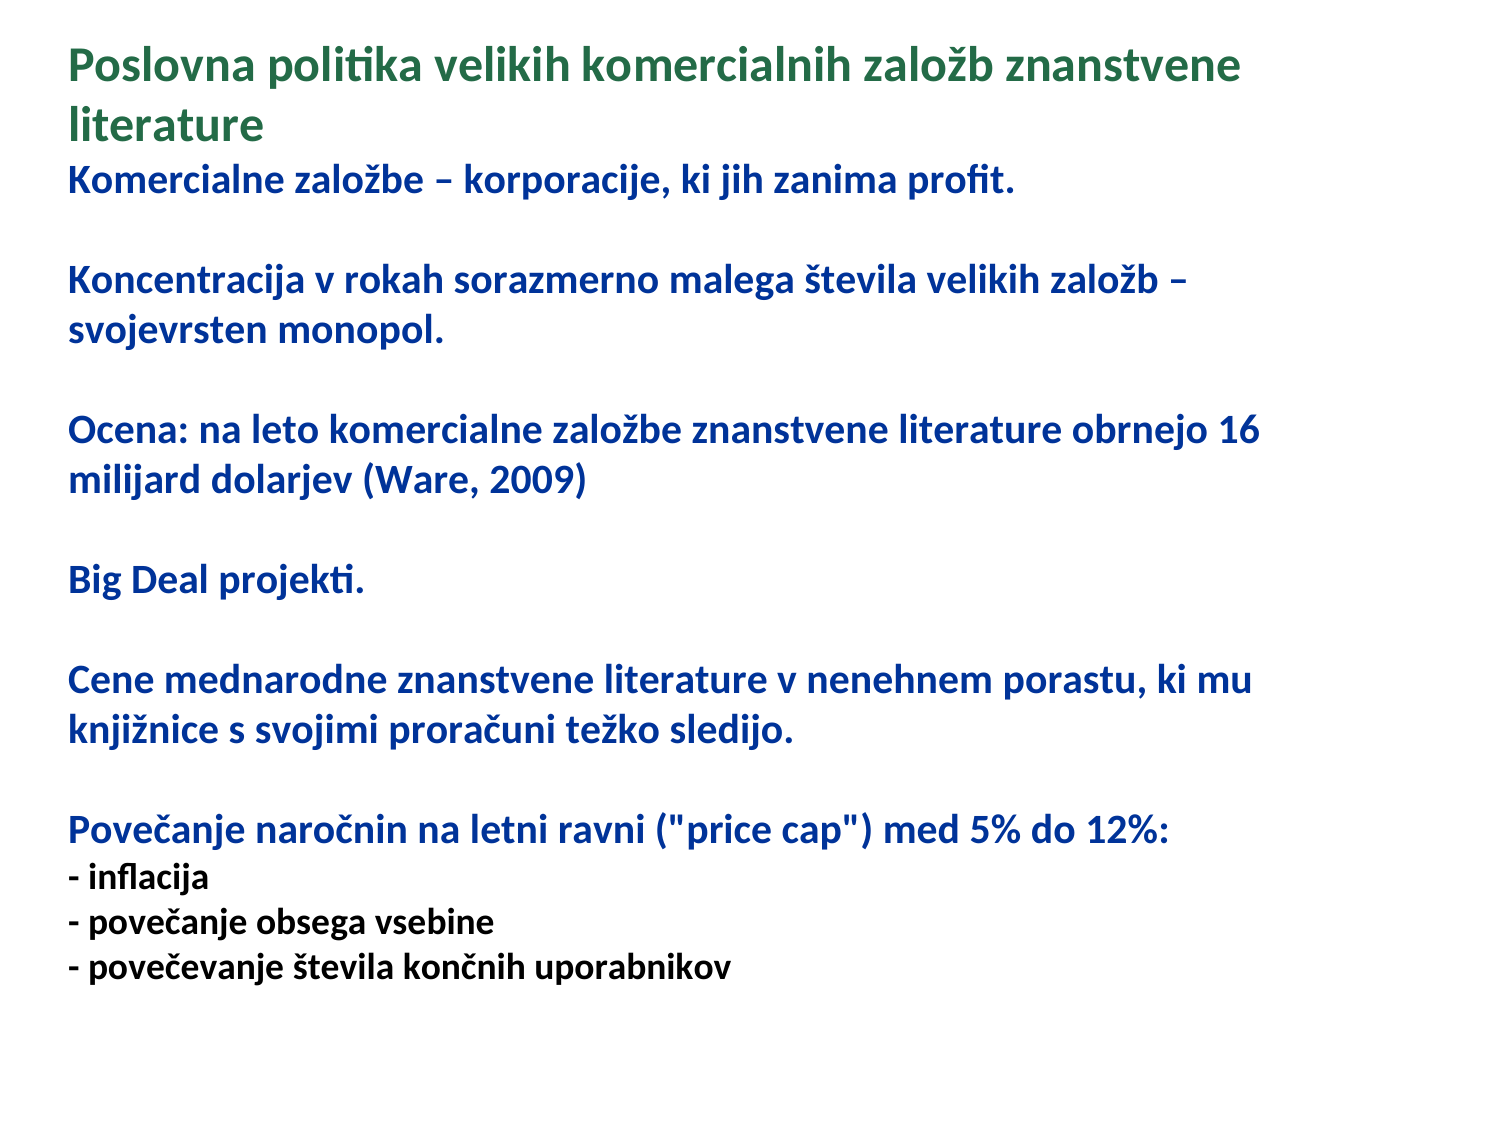

# Poslovna politika velikih komercialnih založb znanstvene literature Komercialne založbe – korporacije, ki jih zanima profit. Koncentracija v rokah sorazmerno malega števila velikih založb – svojevrsten monopol. Ocena: na leto komercialne založbe znanstvene literature obrnejo 16 milijard dolarjev (Ware, 2009) Big Deal projekti. Cene mednarodne znanstvene literature v nenehnem porastu, ki mu knjižnice s svojimi proračuni težko sledijo. Povečanje naročnin na letni ravni ("price cap") med 5% do 12%: - inflacija - povečanje obsega vsebine - povečevanje števila končnih uporabnikov